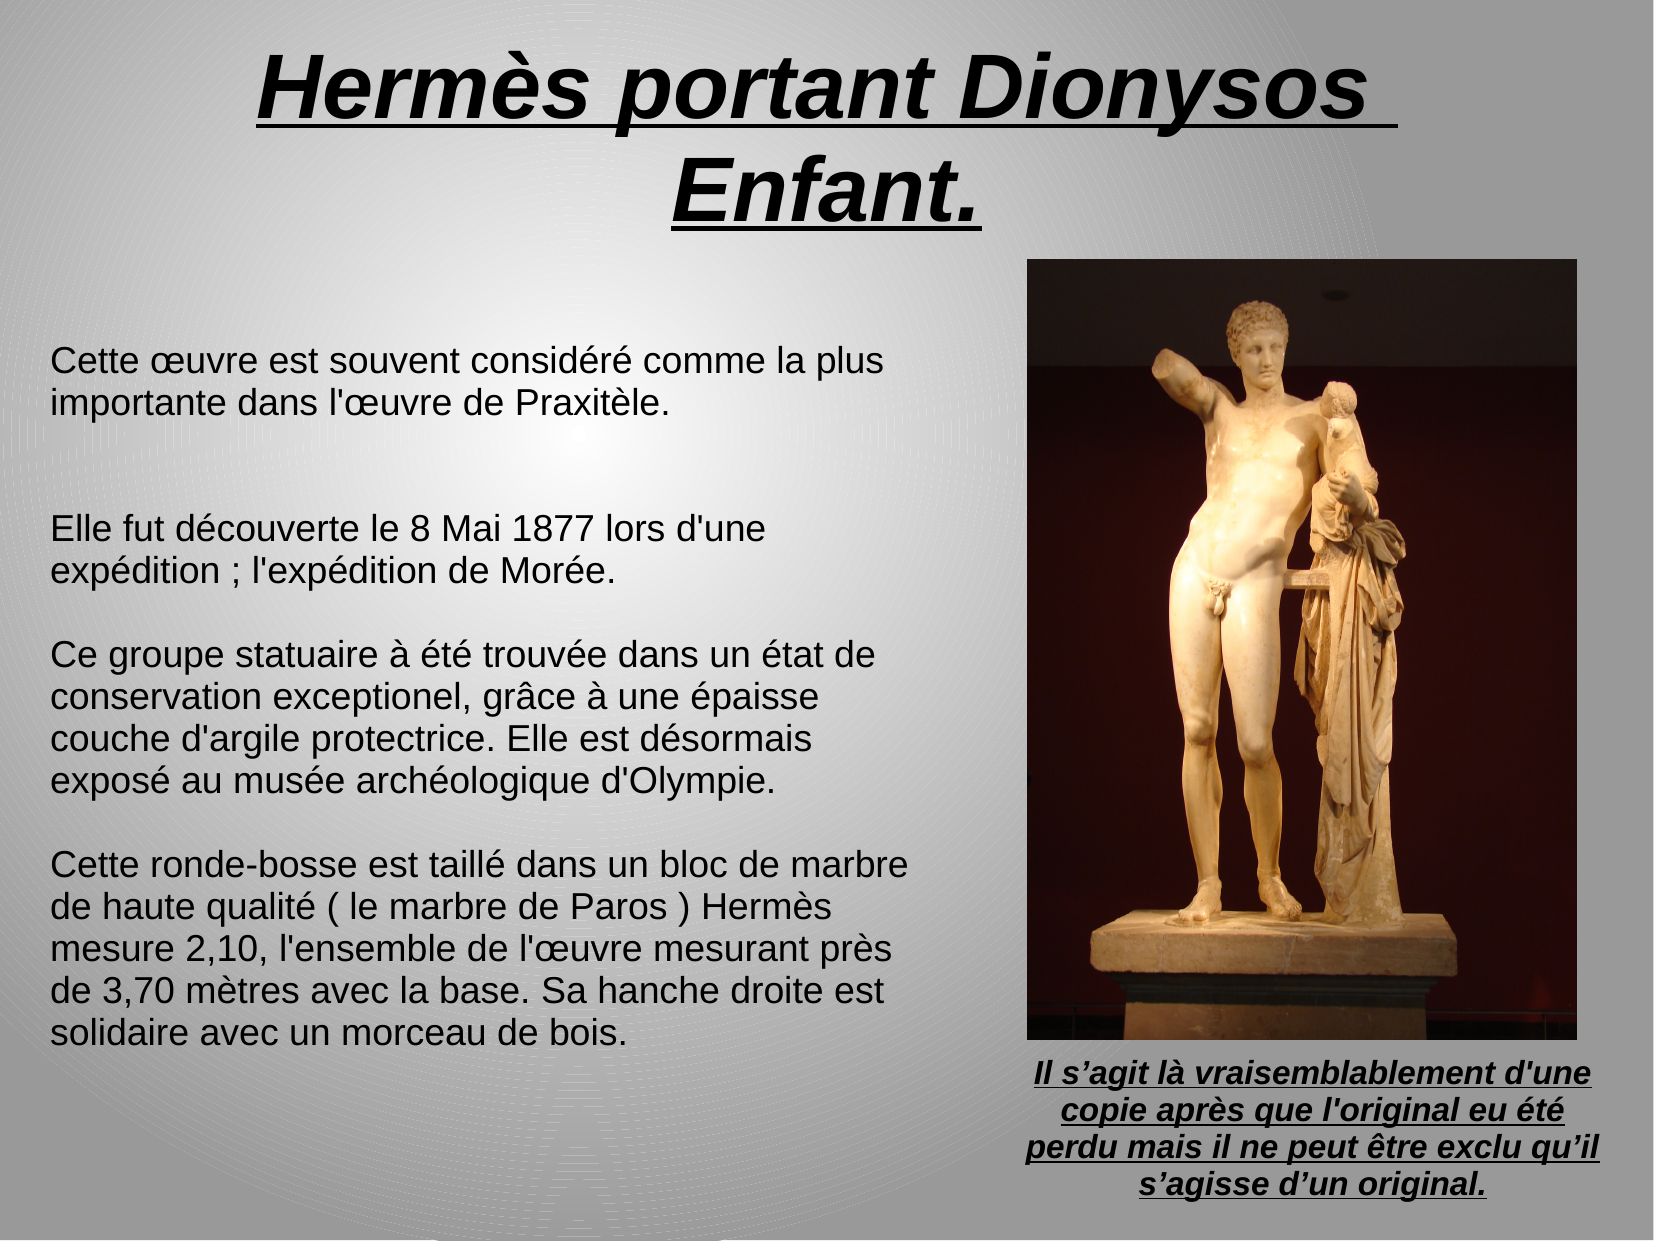

Hermès portant Dionysos
Enfant.
Cette œuvre est souvent considéré comme la plus importante dans l'œuvre de Praxitèle.
Elle fut découverte le 8 Mai 1877 lors d'une expédition ; l'expédition de Morée.
Ce groupe statuaire à été trouvée dans un état de conservation exceptionel, grâce à une épaisse couche d'argile protectrice. Elle est désormais exposé au musée archéologique d'Olympie.
Cette ronde-bosse est taillé dans un bloc de marbre de haute qualité ( le marbre de Paros ) Hermès mesure 2,10, l'ensemble de l'œuvre mesurant près de 3,70 mètres avec la base. Sa hanche droite est solidaire avec un morceau de bois.
Il s’agit là vraisemblablement d'une copie après que l'original eu été perdu mais il ne peut être exclu qu’il s’agisse d’un original.